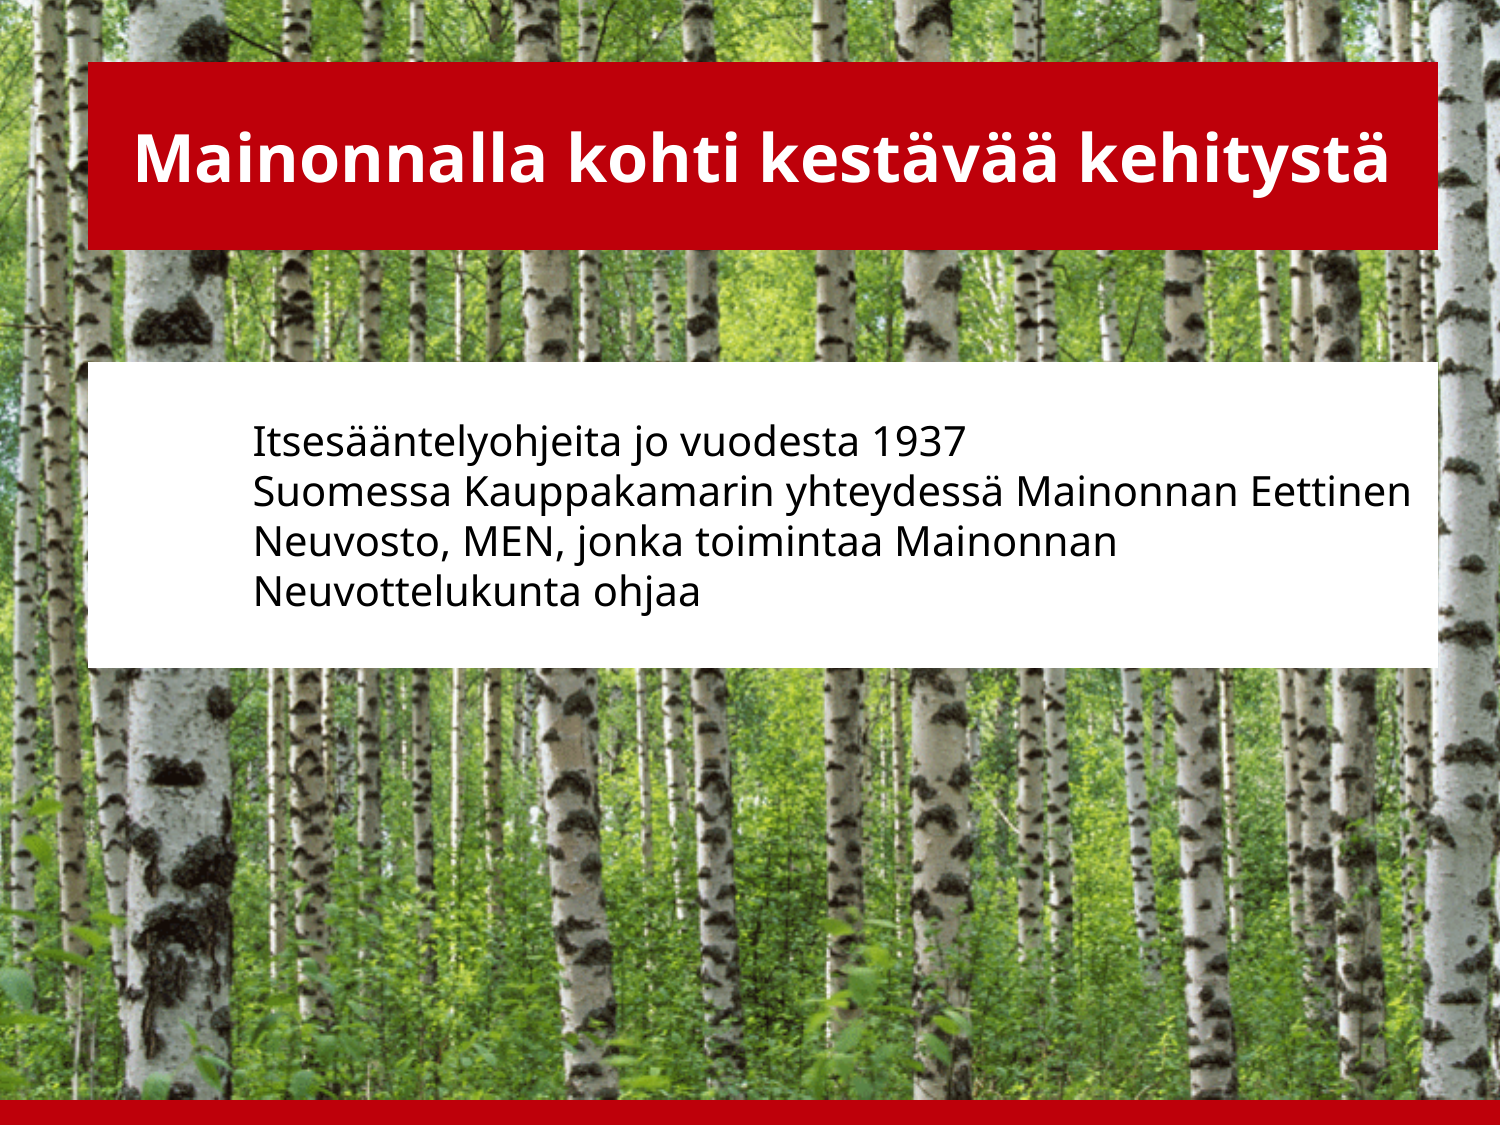

Mainonnalla kohti kestävää kehitystä
Itsesääntelyohjeita jo vuodesta 1937
Suomessa Kauppakamarin yhteydessä Mainonnan Eettinen Neuvosto, MEN, jonka toimintaa Mainonnan Neuvottelukunta ohjaa